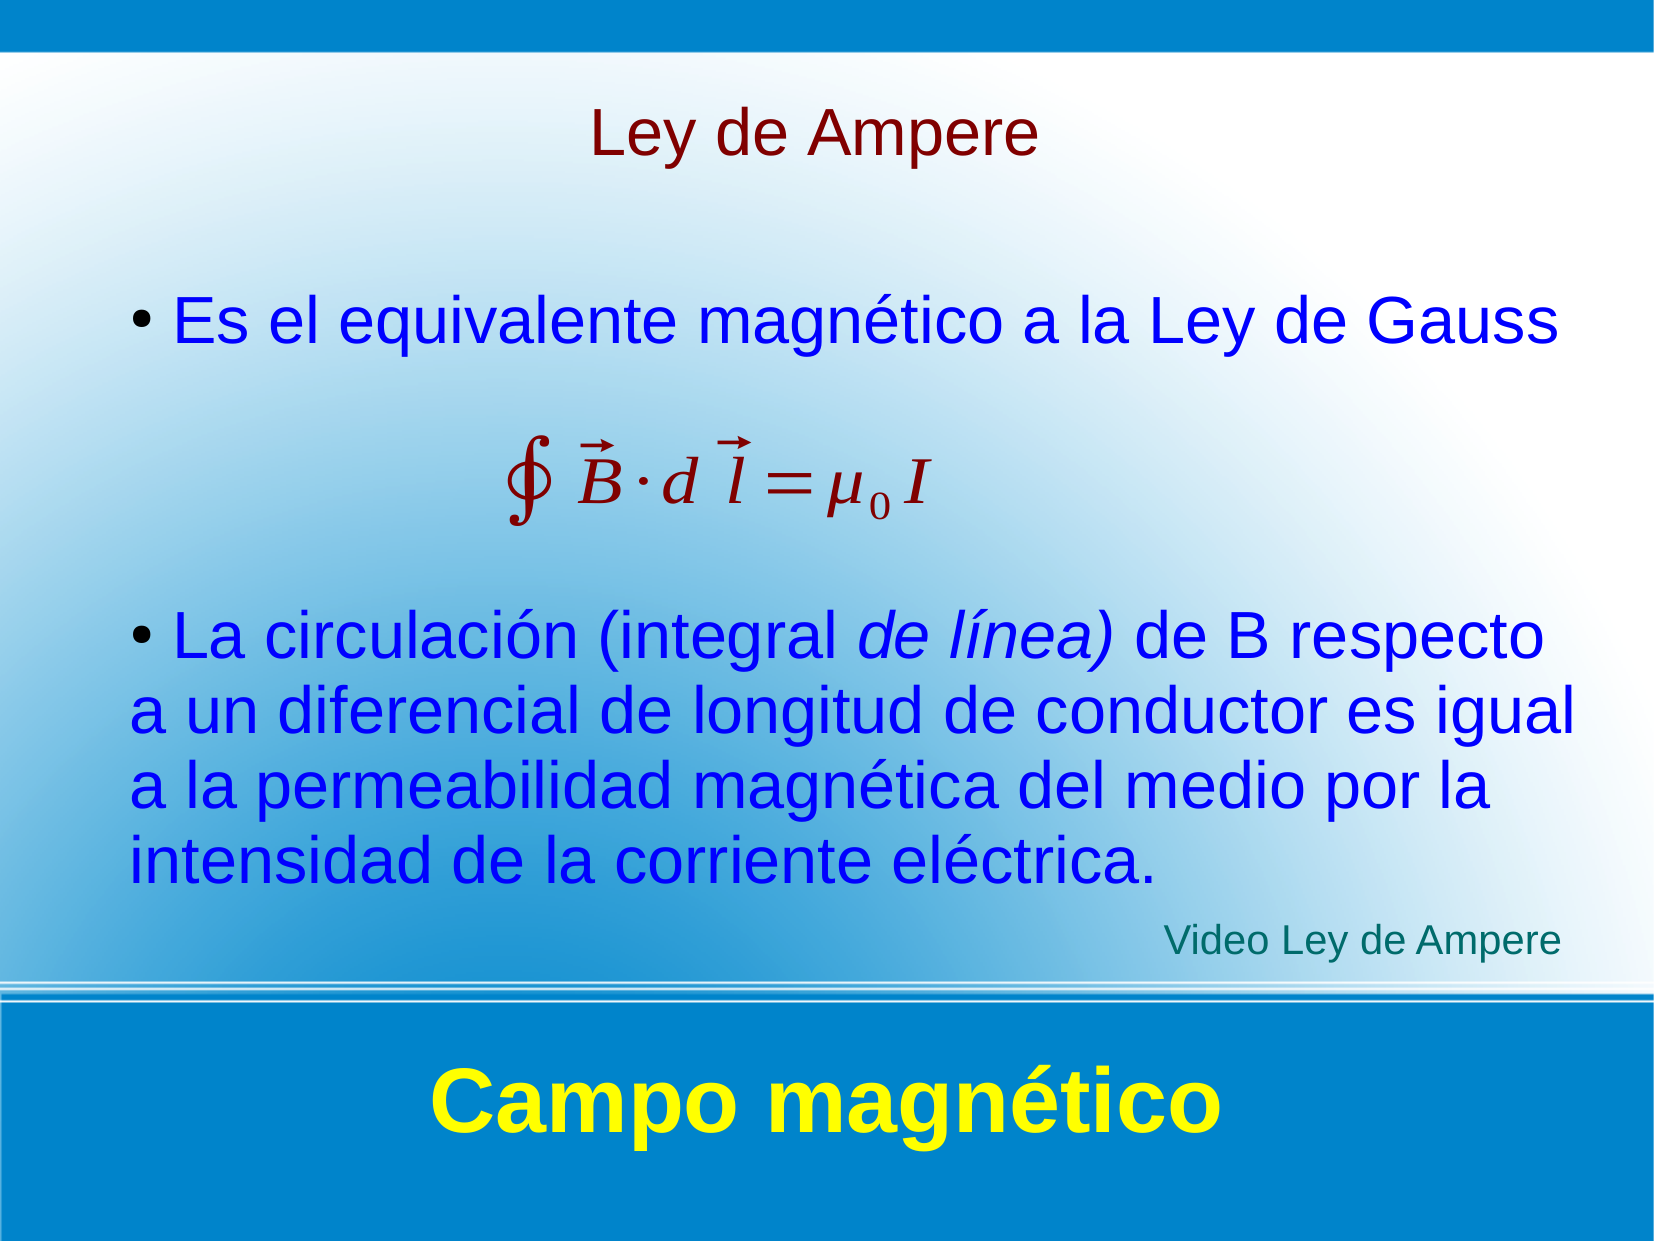

Ley de Ampere
 Es el equivalente magnético a la Ley de Gauss
 La circulación (integral de línea) de B respecto a un diferencial de longitud de conductor es igual a la permeabilidad magnética del medio por la intensidad de la corriente eléctrica.
Video Ley de Ampere
# Campo magnético